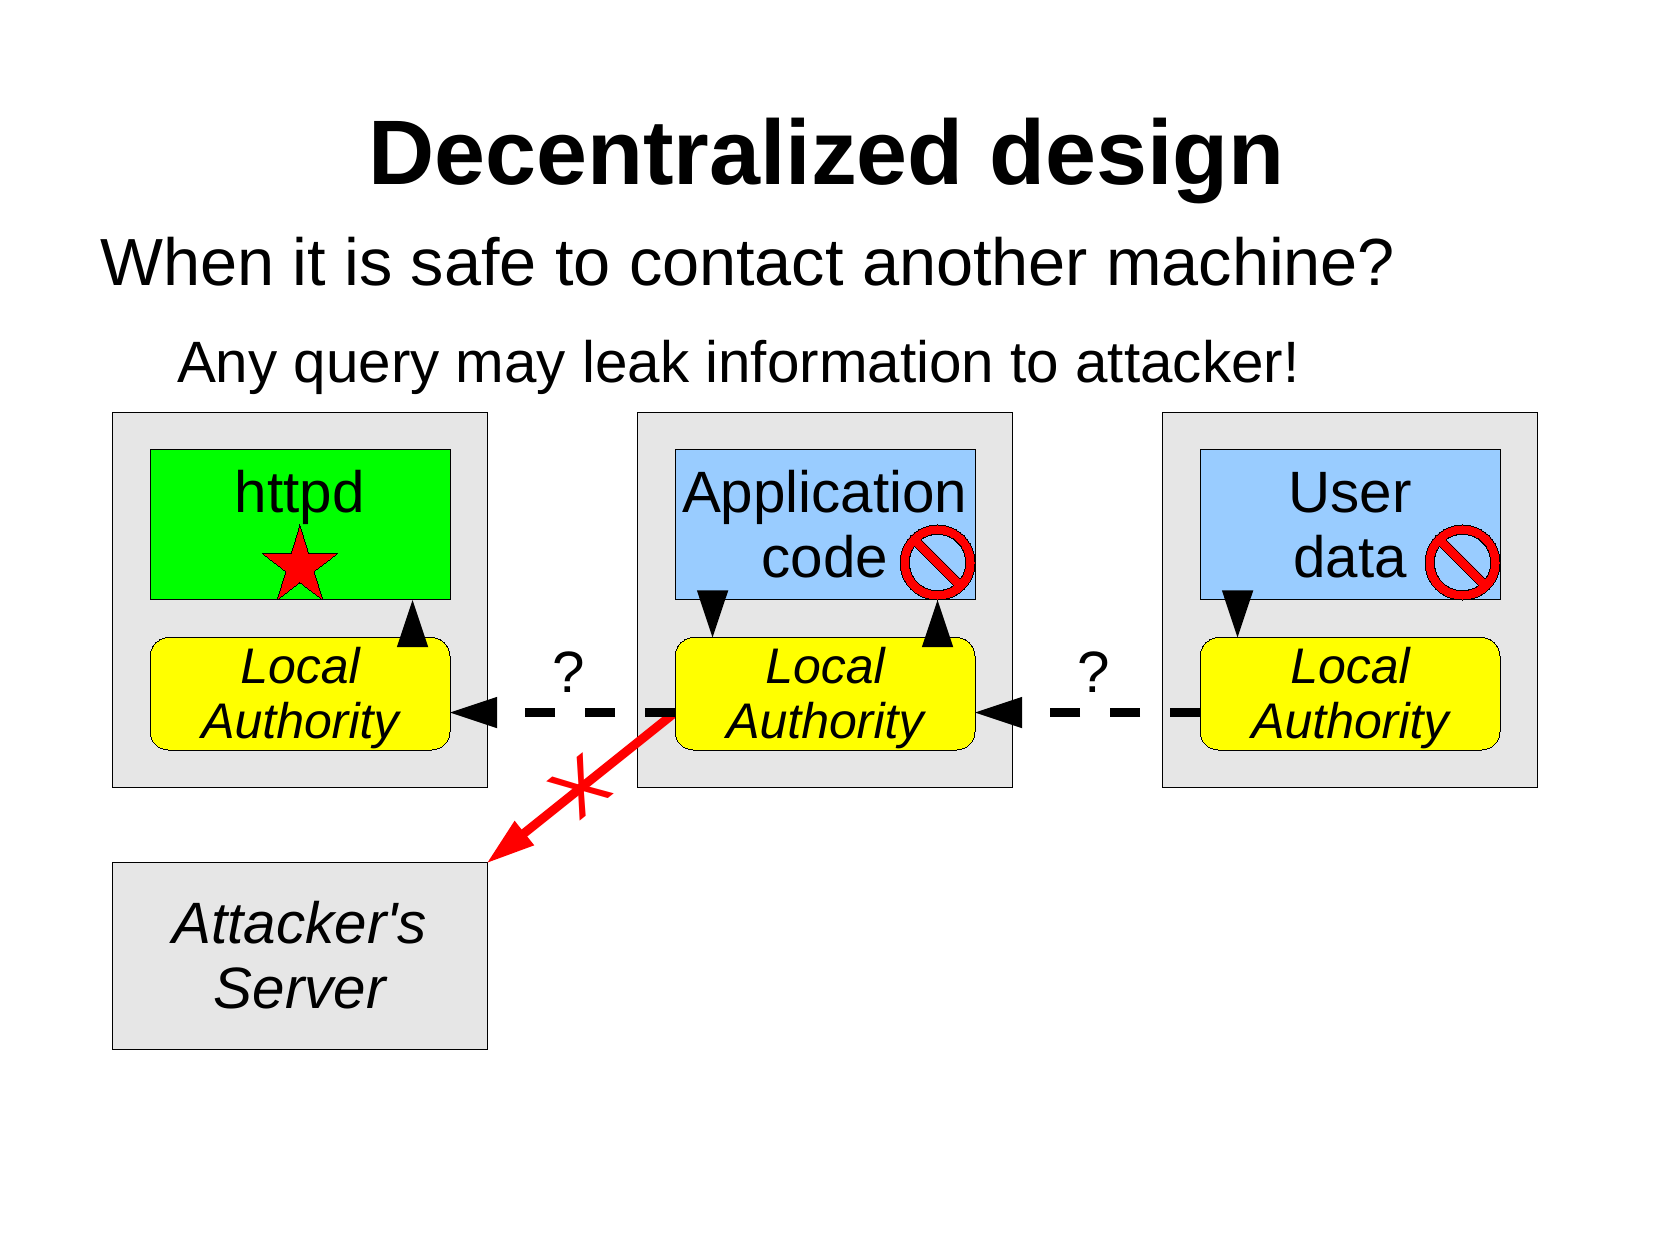

# Decentralized design
When it is safe to contact another machine?
Any query may leak information to attacker!
httpd
Application
code
User
data
?
?
Local
Authority
Local
Authority
Local
Authority
X
Attacker's
Server